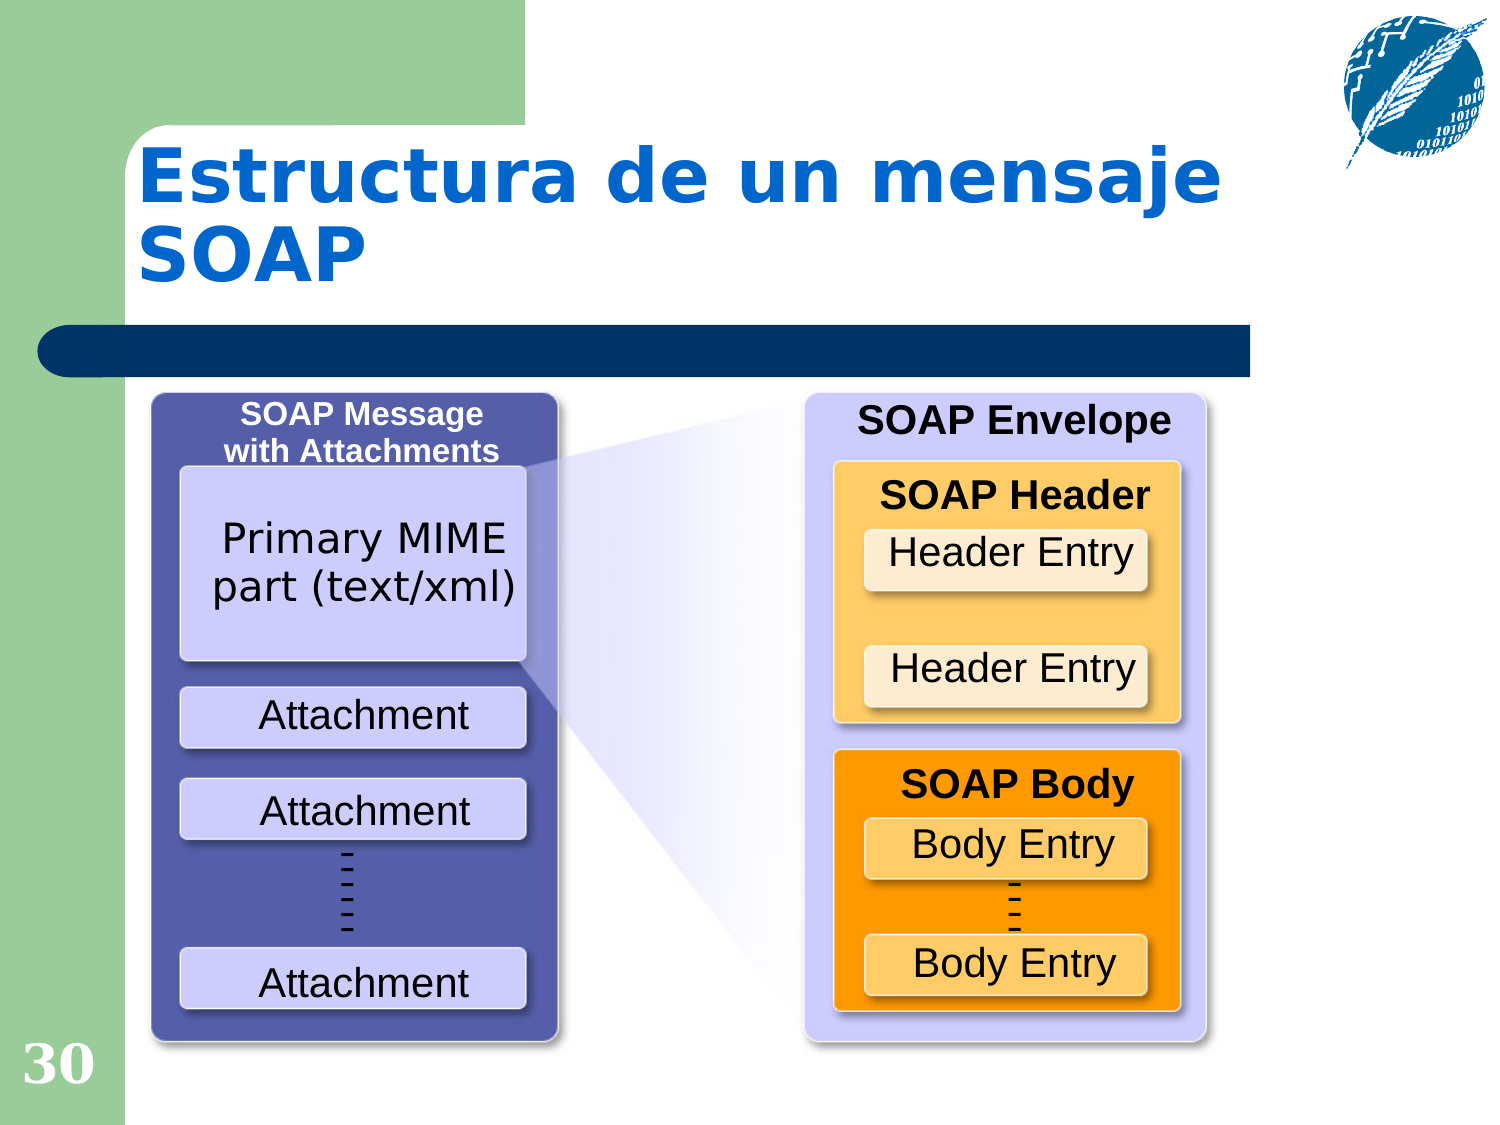

# Estructura de un mensaje SOAP
SOAP Message
with Attachments
SOAP Envelope
Primary MIME
part (text/xml)
SOAP Header
Header Entry
Header Entry
Attachment
SOAP Body
Attachment
Body Entry
Body Entry
Attachment
30